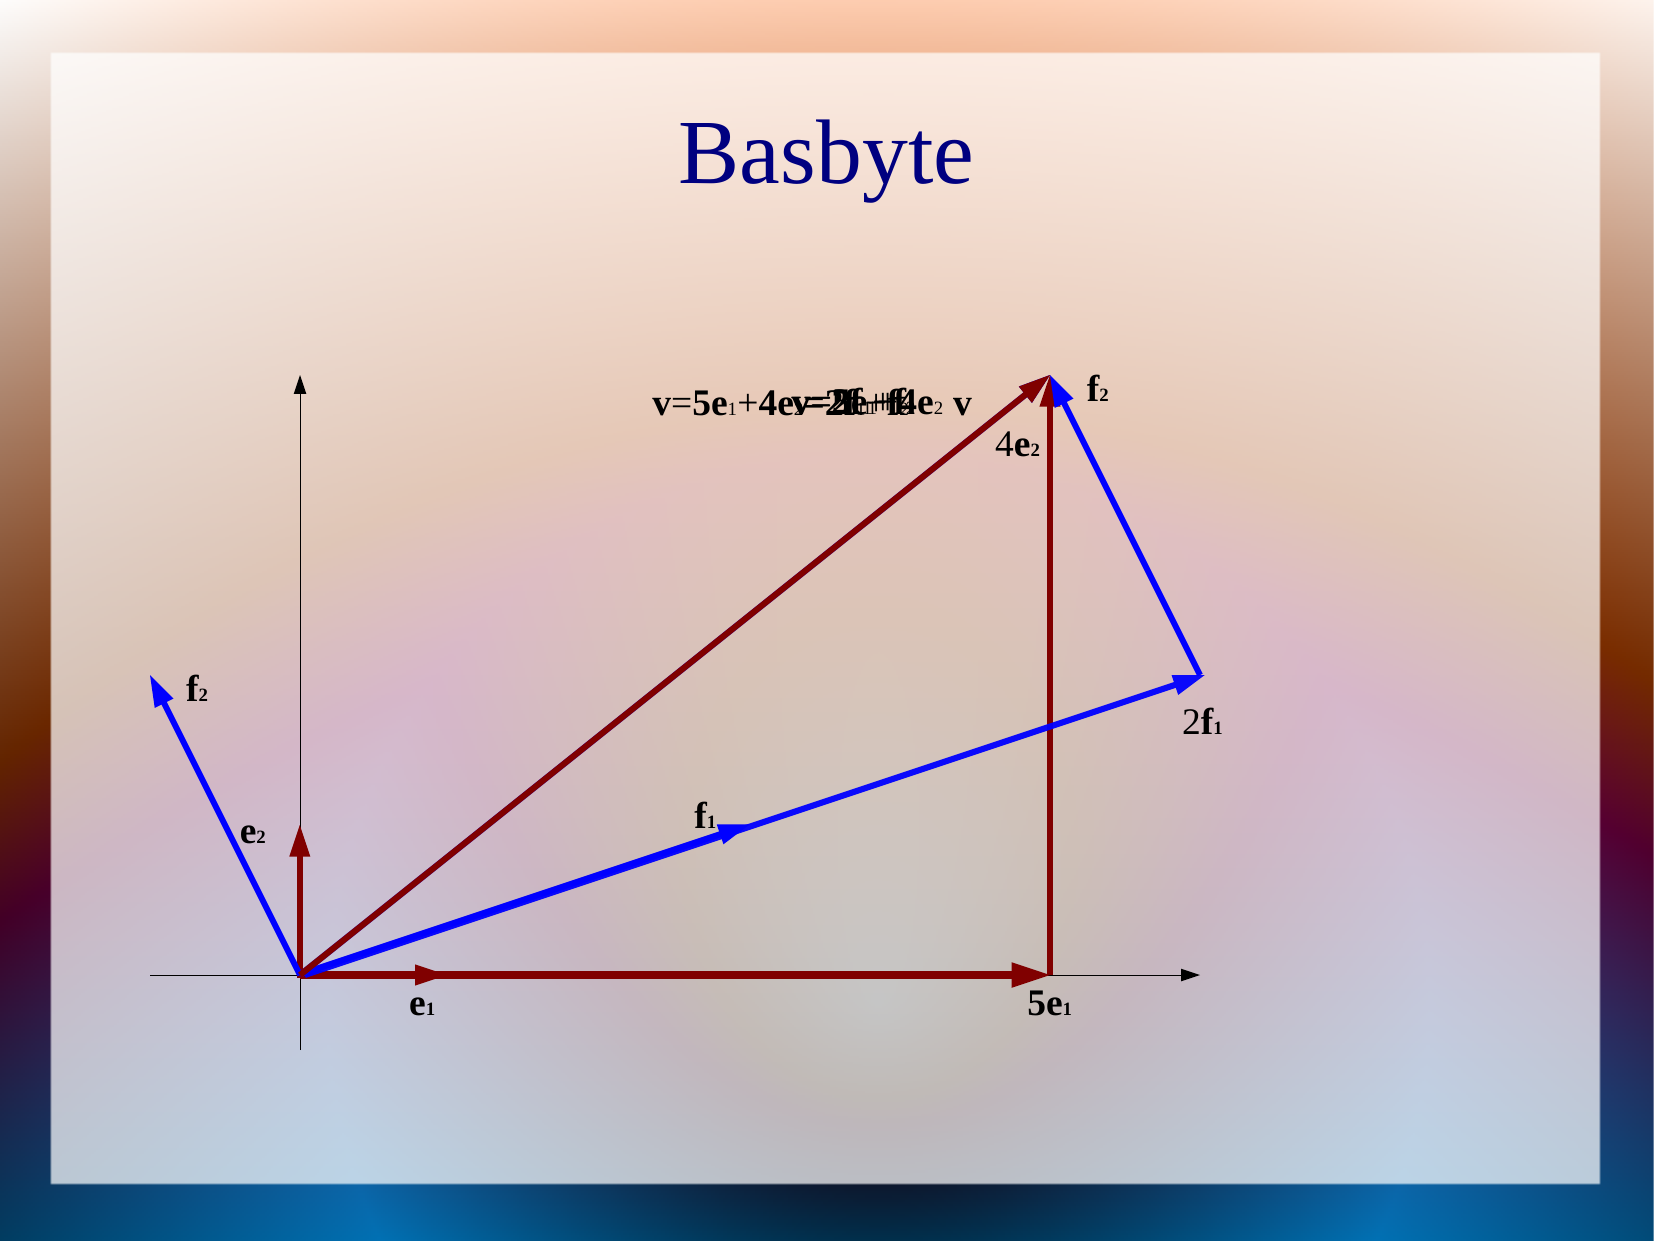

Basbyte
#
f2
v=5e1+4e2
v=2f1+f2
v
v=5e1+4e2=2f1+f2
4e2
f2
2f1
f1
e2
e1
5e1